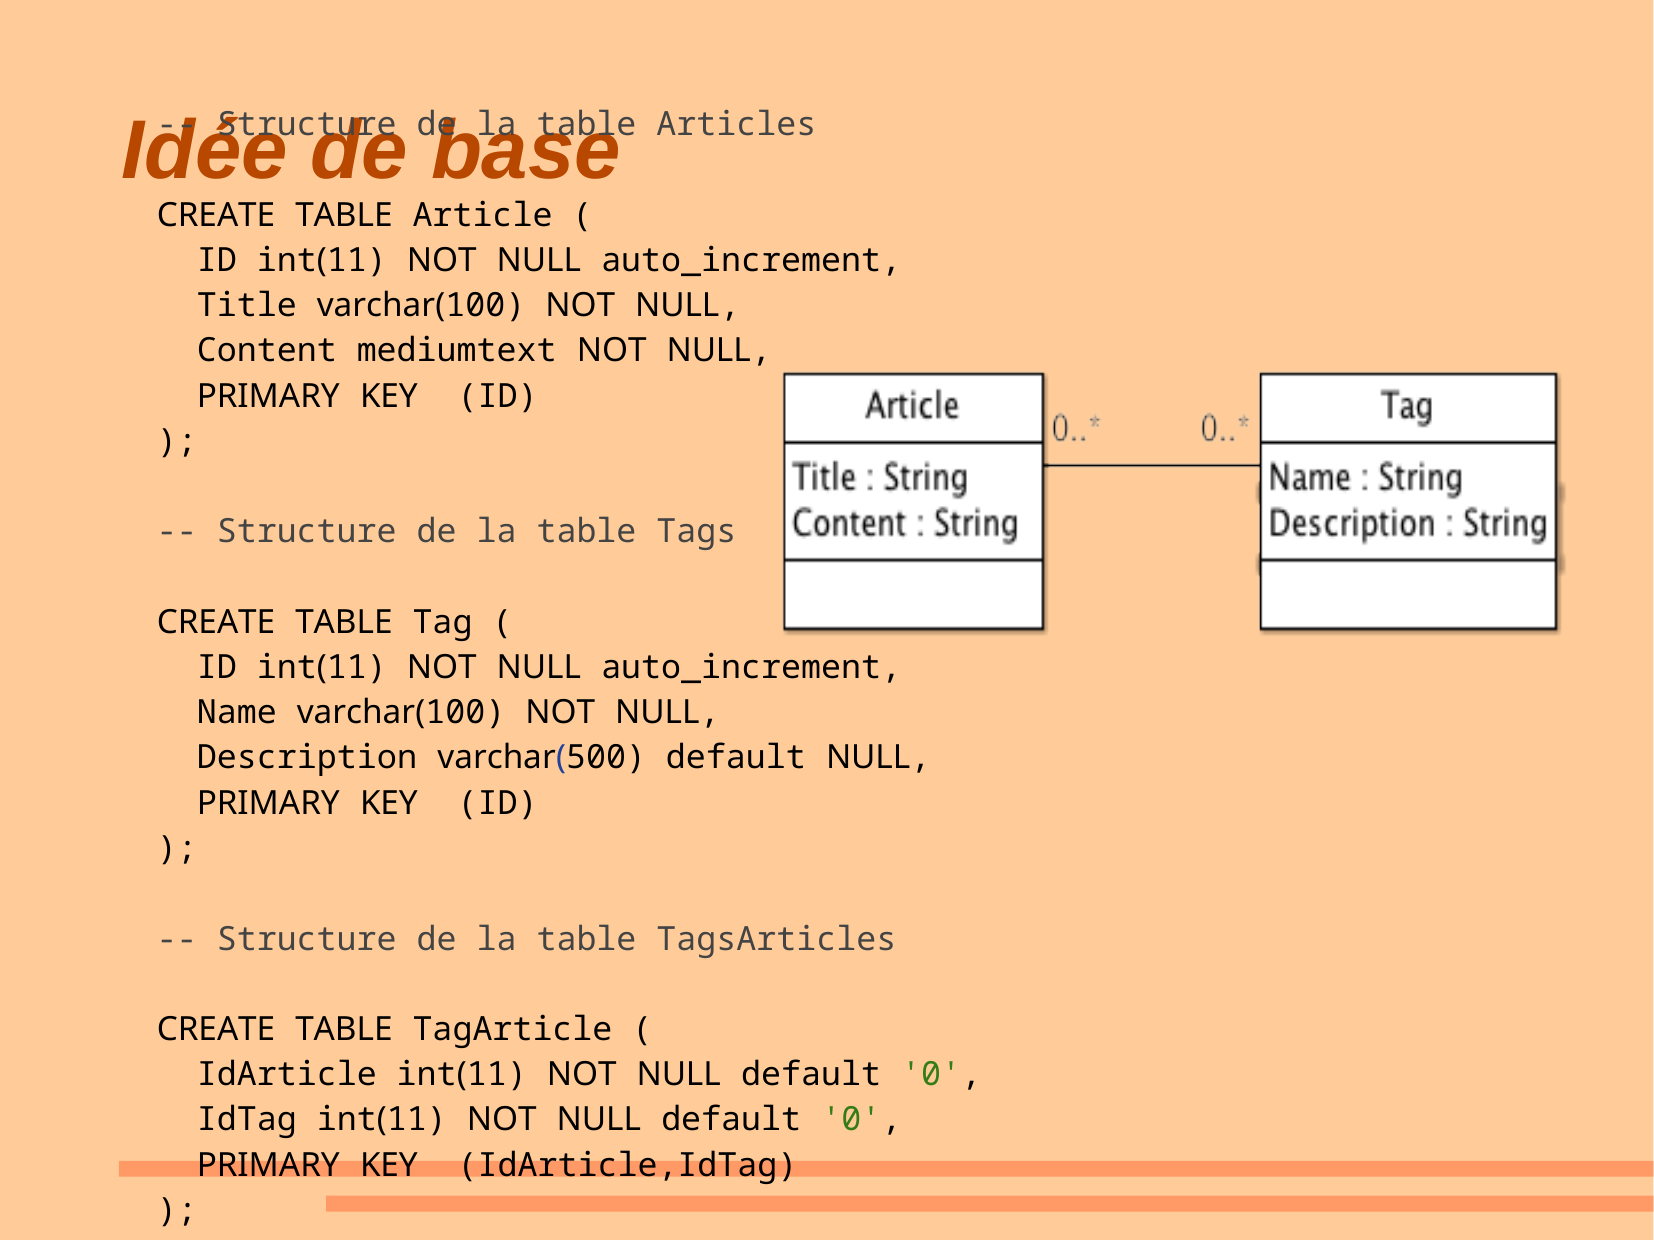

# Idée de base
-- Structure de la table Articles
CREATE TABLE Article (
 ID int(11) NOT NULL auto_increment,
 Title varchar(100) NOT NULL,
 Content mediumtext NOT NULL,
 PRIMARY KEY (ID)
);
-- Structure de la table Tags
CREATE TABLE Tag (
 ID int(11) NOT NULL auto_increment,
 Name varchar(100) NOT NULL,
 Description varchar(500) default NULL,
 PRIMARY KEY (ID)
);
-- Structure de la table TagsArticles
CREATE TABLE TagArticle (
 IdArticle int(11) NOT NULL default '0',
 IdTag int(11) NOT NULL default '0',
 PRIMARY KEY (IdArticle,IdTag)
);